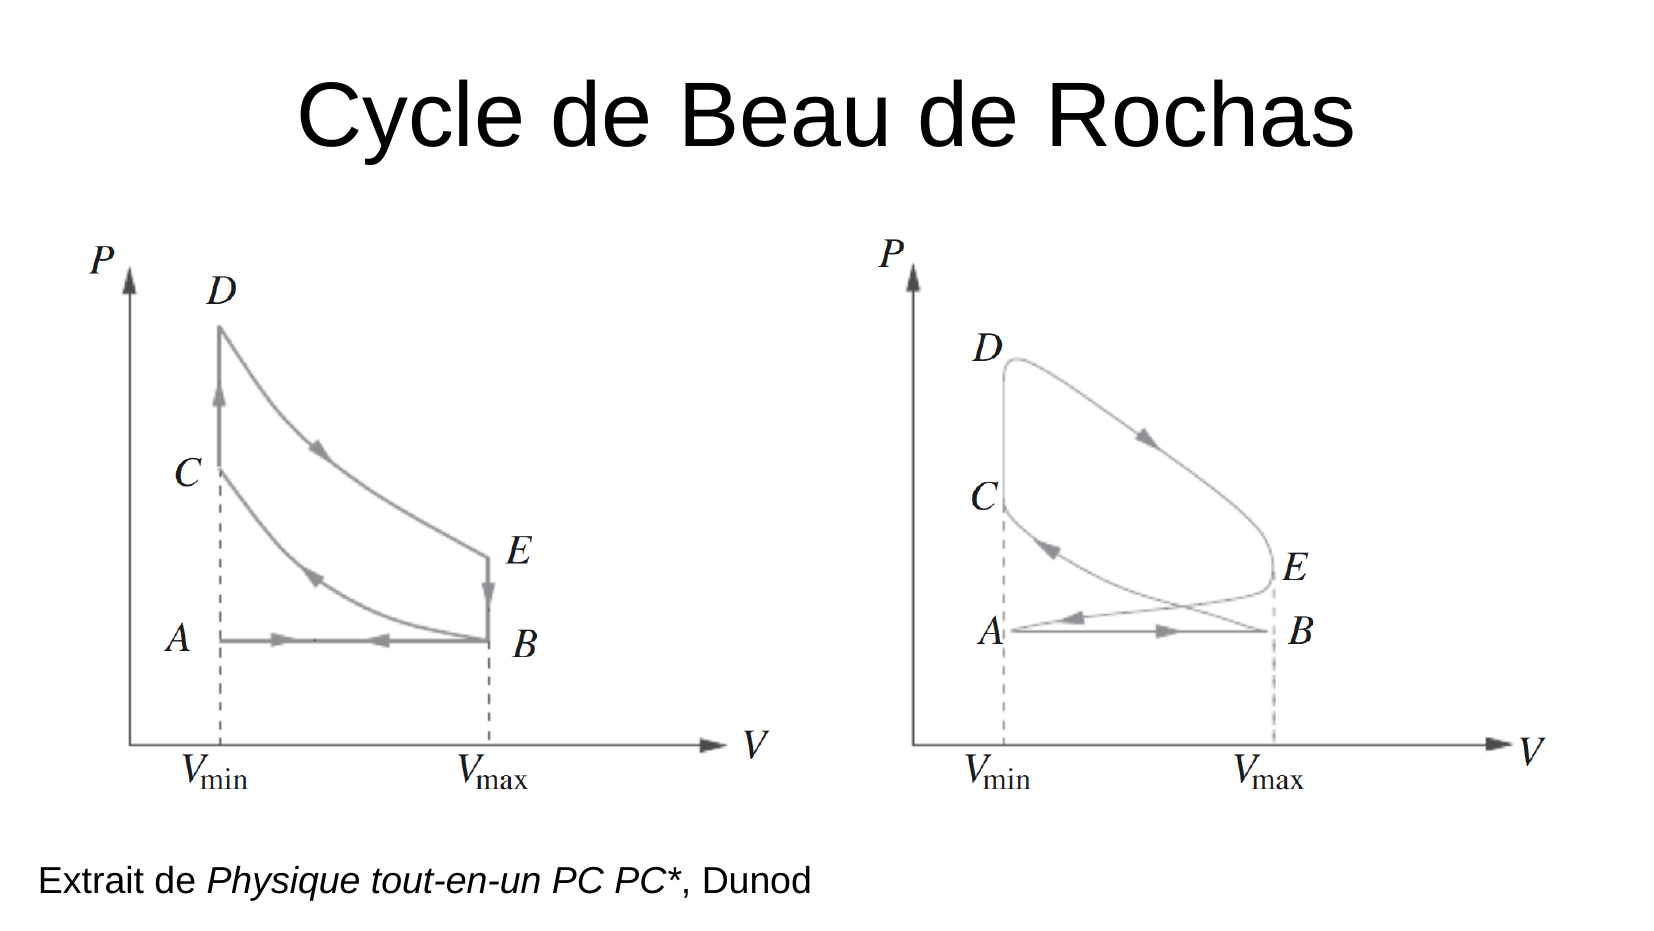

# Cycle de Beau de Rochas
Extrait de Physique tout-en-un PC PC*, Dunod